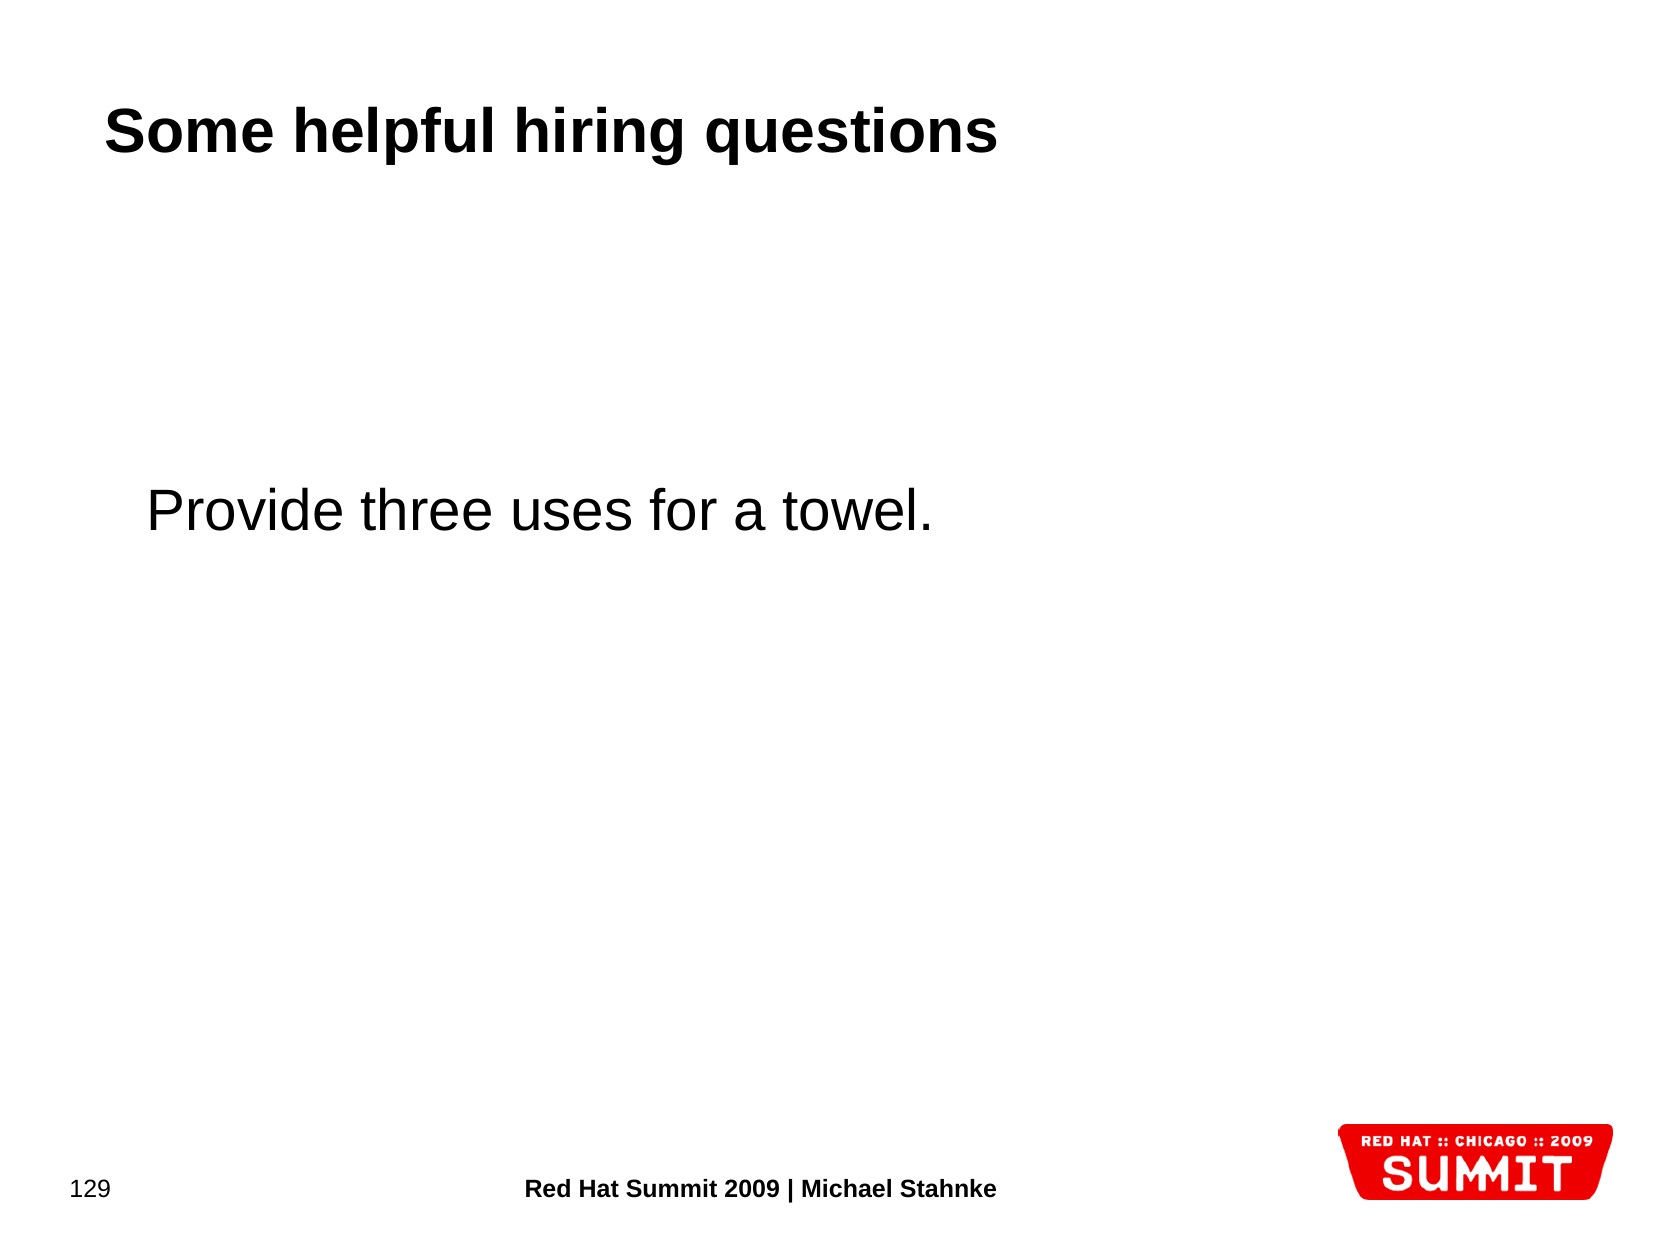

# Some helpful hiring questions
Provide three uses for a towel.